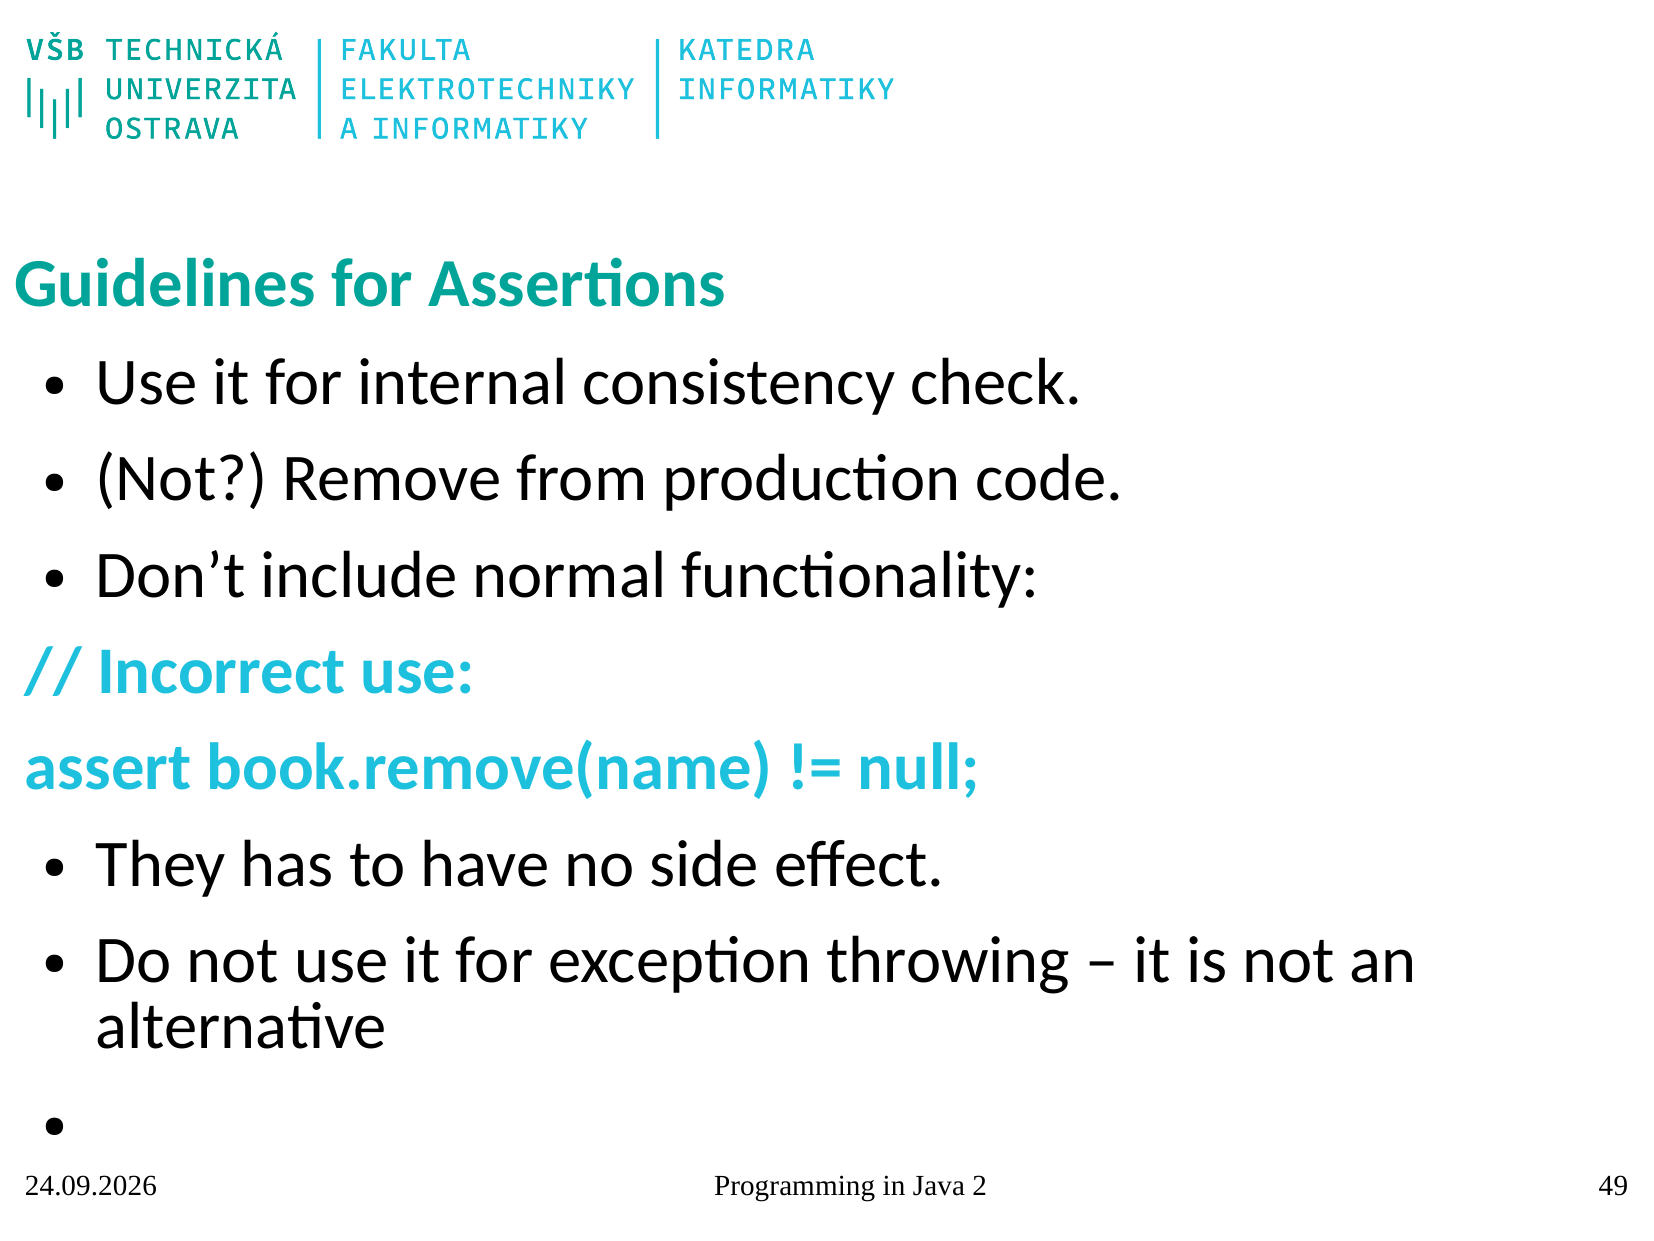

# Guidelines for Assertions
Use it for internal consistency check.
(Not?) Remove from production code.
Don’t include normal functionality:
// Incorrect use:
assert book.remove(name) != null;
They has to have no side effect.
Do not use it for exception throwing – it is not an alternative
Programming in Java 2
49